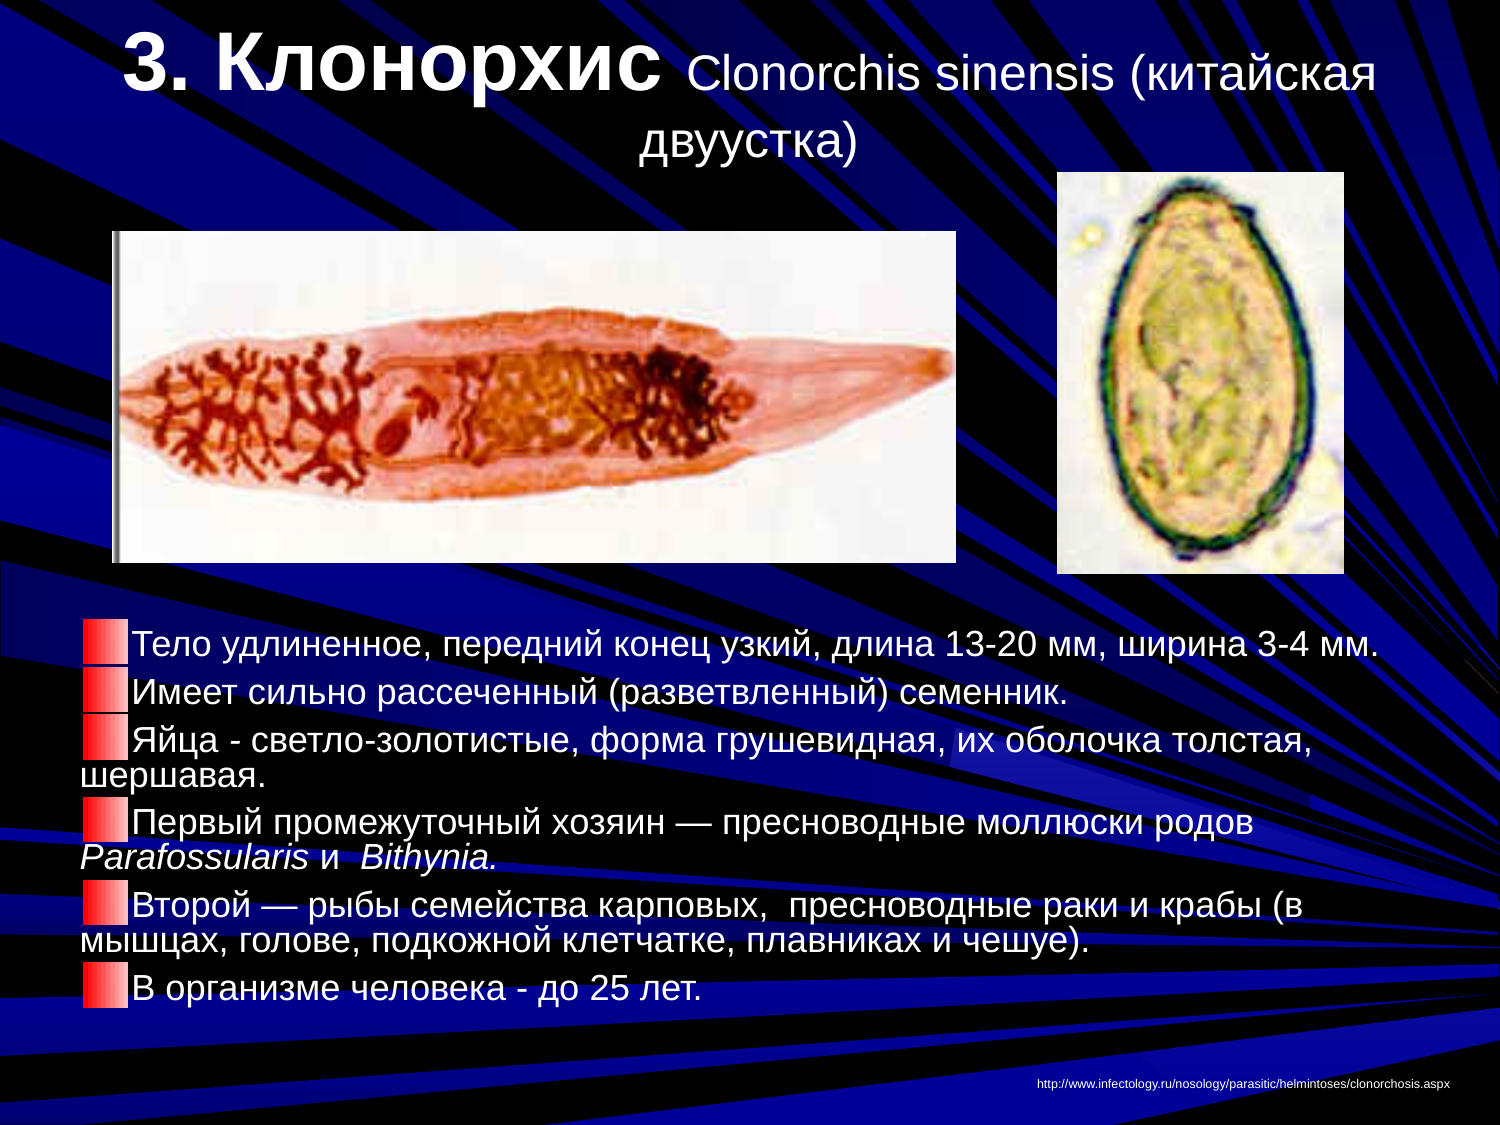

# 3. Клонорхис Clonorchis sinensis (китайская двуустка)
Тело удлиненное, передний конец узкий, длина 13-20 мм, ширина 3-4 мм.
Имеет сильно рассеченный (разветвленный) семенник.
Яйца - светло-золотистые, форма грушевидная, их оболочка толстая, шершавая.
Первый промежуточный хозяин — пресноводные моллюски родов Parafossularis и Bithynia.
Второй — рыбы семейства карповых, пресноводные раки и крабы (в мышцах, голове, подкожной клетчатке, плавниках и чешуе).
В организме человека - до 25 лет.
http://www.infectology.ru/nosology/parasitic/helmintoses/clonorchosis.aspx